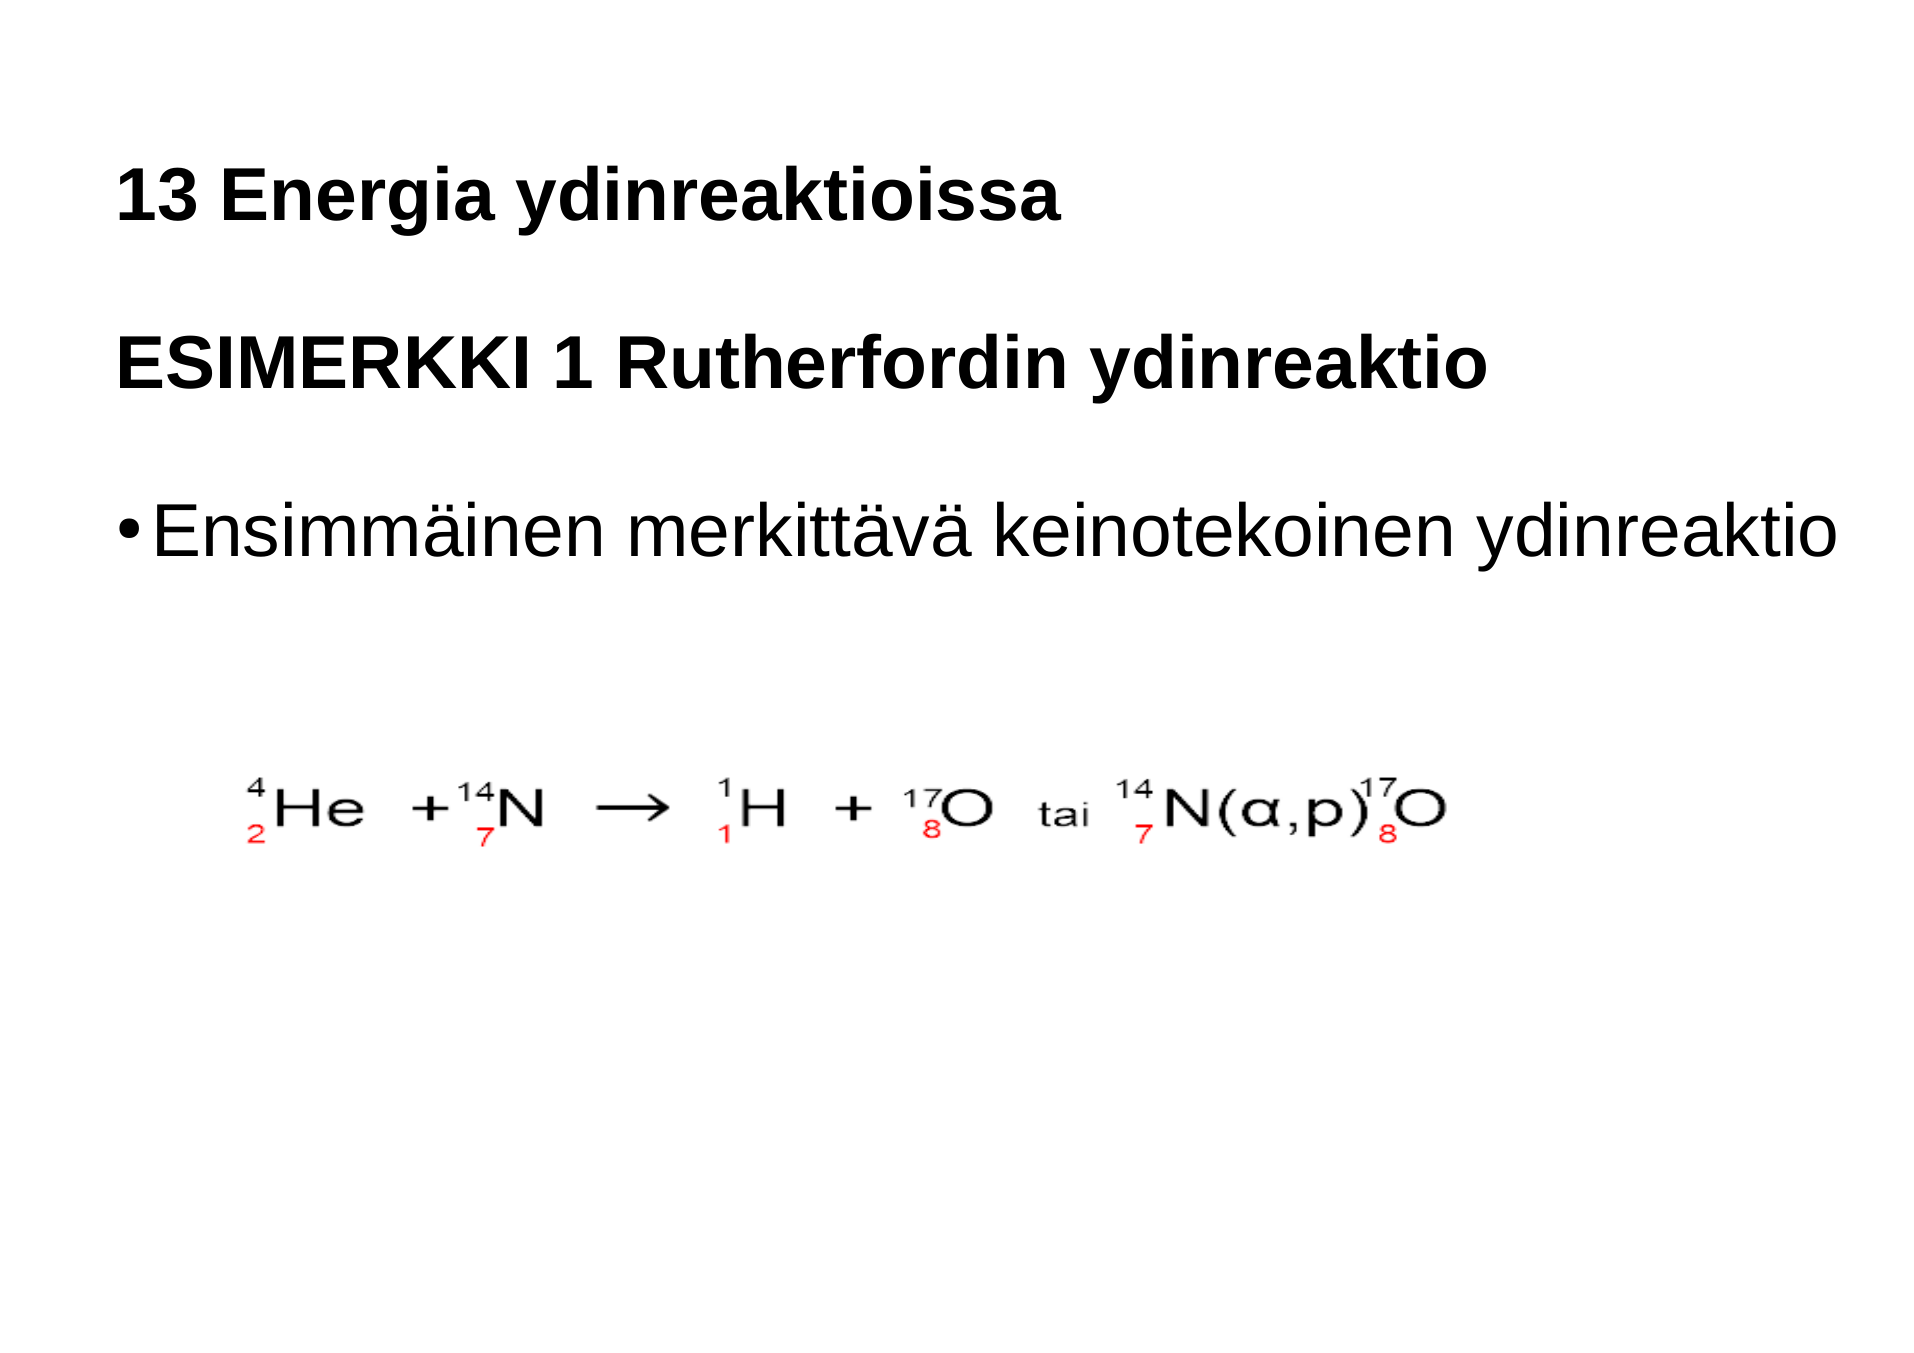

13 Energia ydinreaktioissa
ESIMERKKI 1 Rutherfordin ydinreaktio
Ensimmäinen merkittävä keinotekoinen ydinreaktio